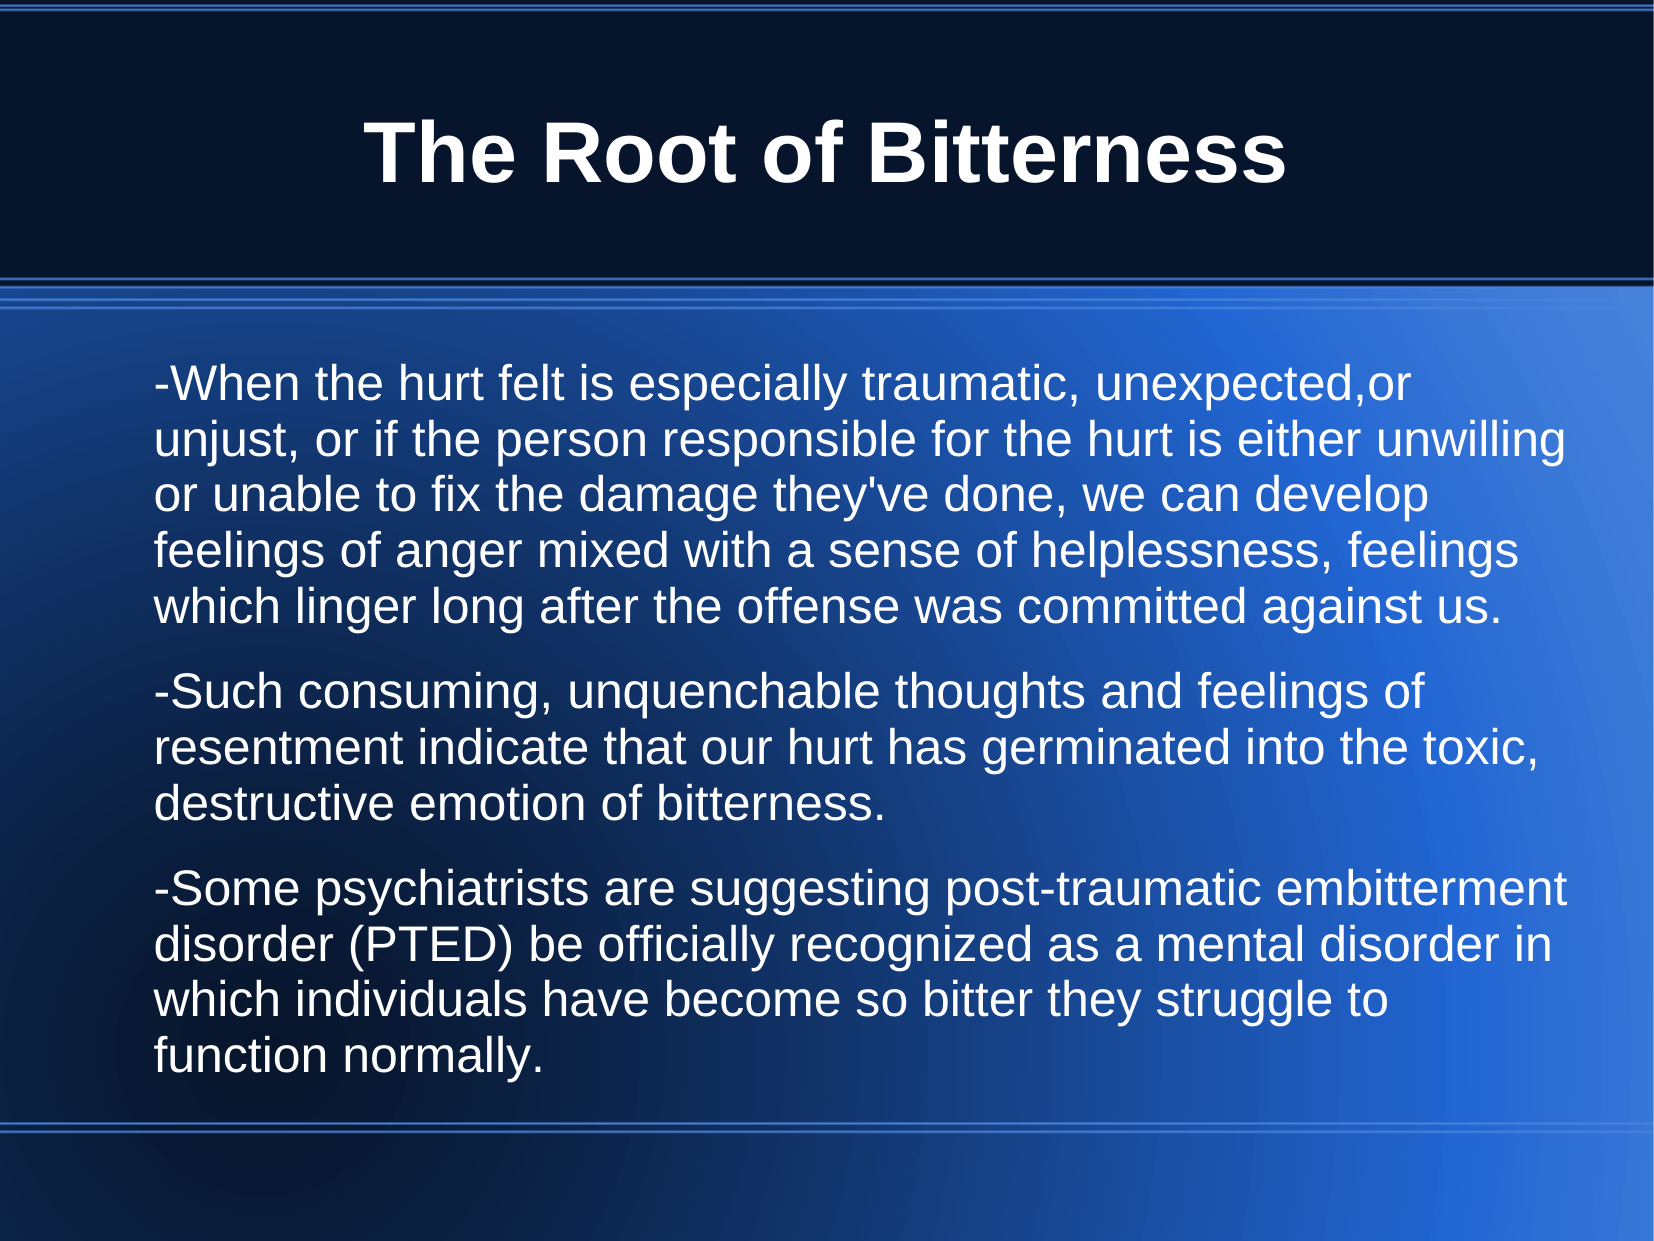

# The Root of Bitterness
-When the hurt felt is especially traumatic, unexpected,or unjust, or if the person responsible for the hurt is either unwilling or unable to fix the damage they've done, we can develop feelings of anger mixed with a sense of helplessness, feelings which linger long after the offense was committed against us.
-Such consuming, unquenchable thoughts and feelings of resentment indicate that our hurt has germinated into the toxic, destructive emotion of bitterness.
-Some psychiatrists are suggesting post-traumatic embitterment disorder (PTED) be officially recognized as a mental disorder in which individuals have become so bitter they struggle to function normally.